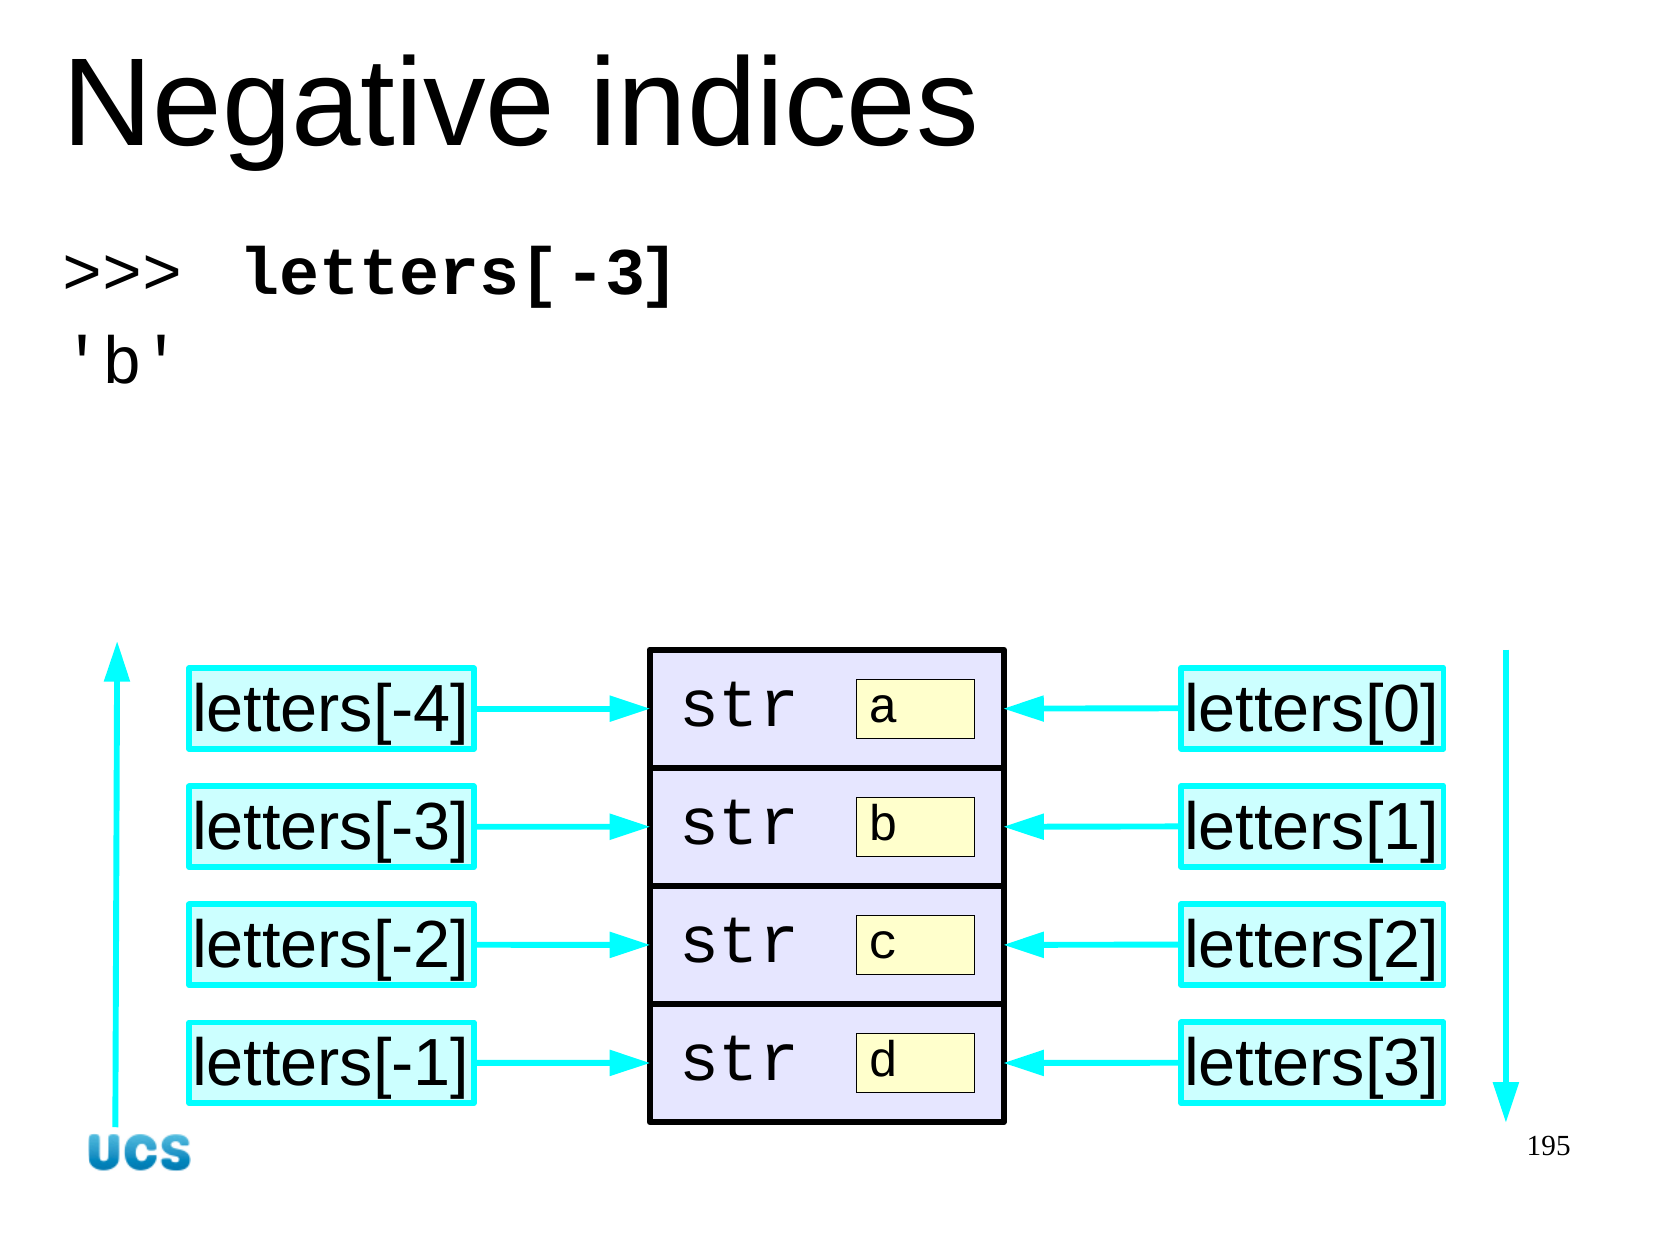

Negative indices
>>>
letters[
-3
]
′b′
str
letters[0]
letters[-4]
a
str
letters[1]
letters[-3]
b
str
letters[2]
letters[-2]
c
str
letters[3]
letters[-1]
d
195